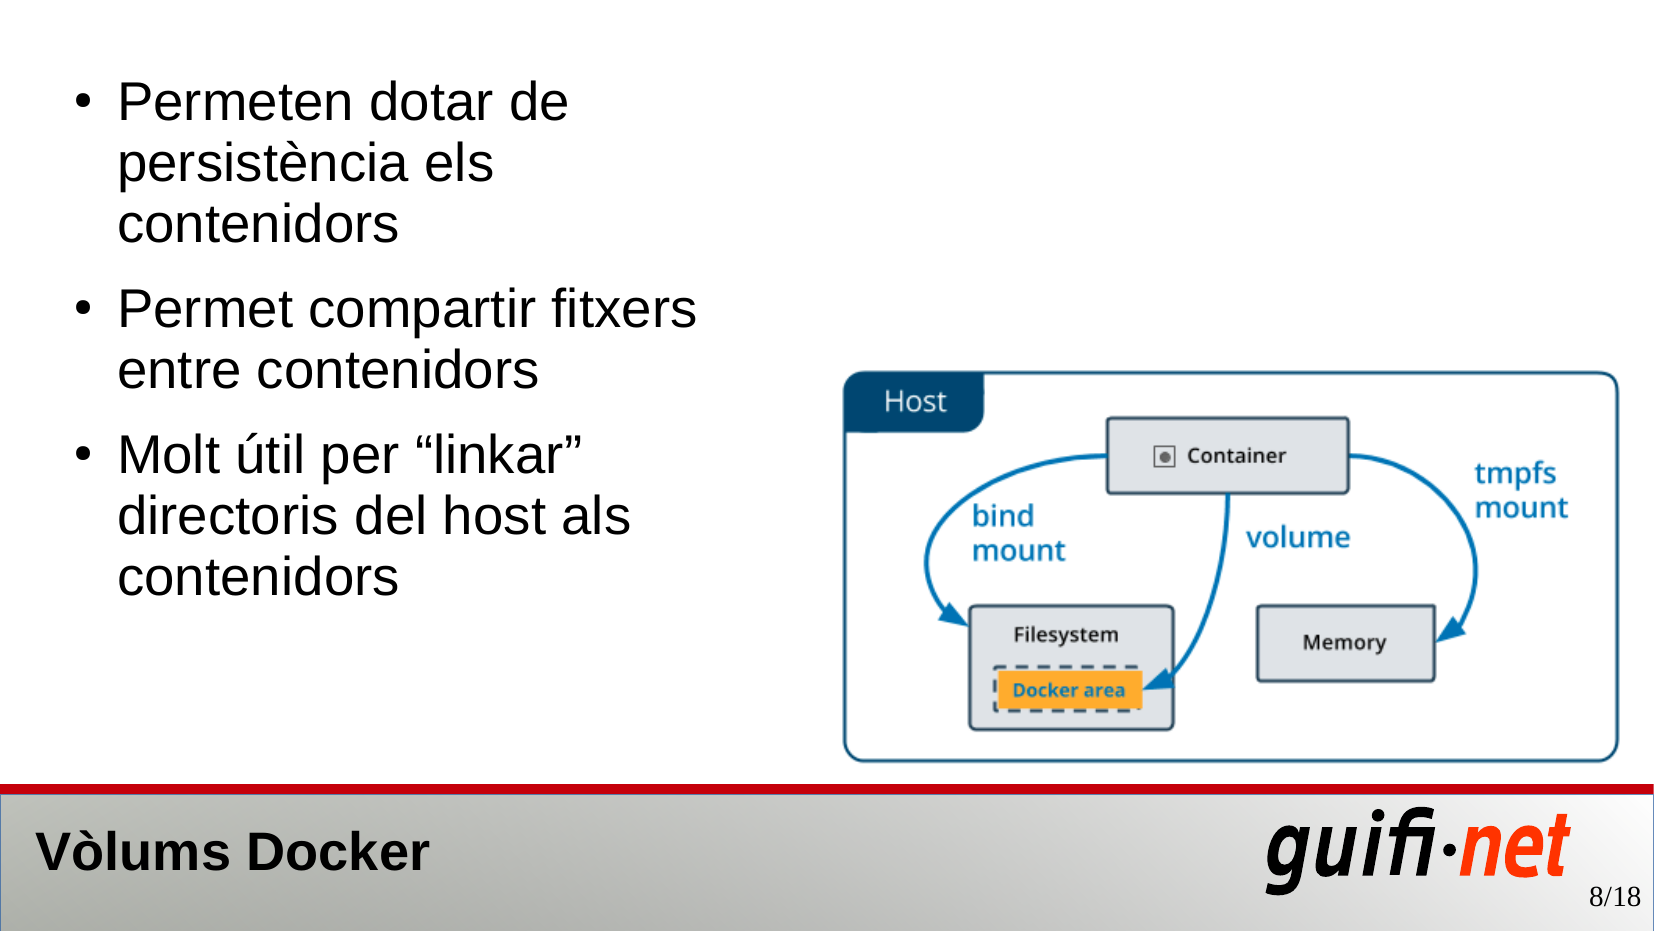

Permeten dotar de persistència els contenidors
Permet compartir fitxers entre contenidors
Molt útil per “linkar” directoris del host als contenidors
# Vòlums Docker